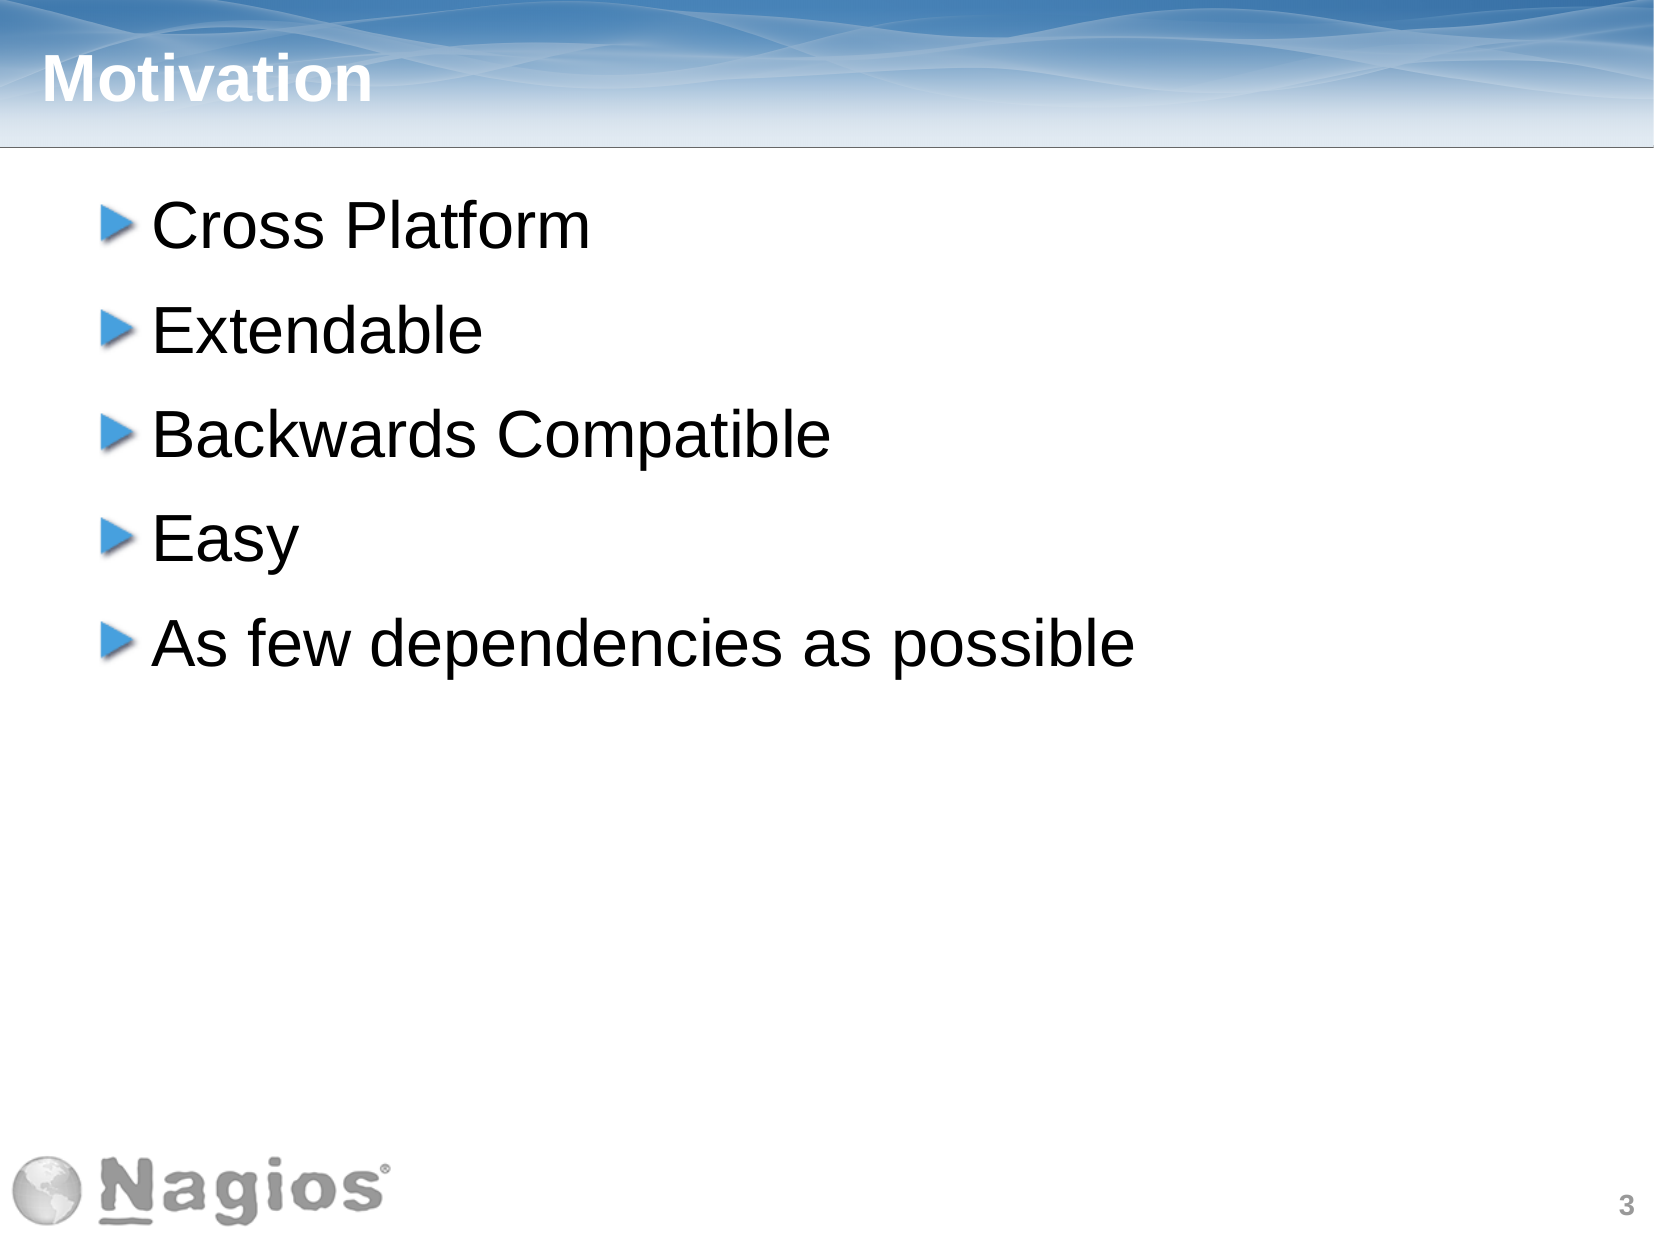

# Motivation
Cross Platform
Extendable
Backwards Compatible
Easy
As few dependencies as possible
3